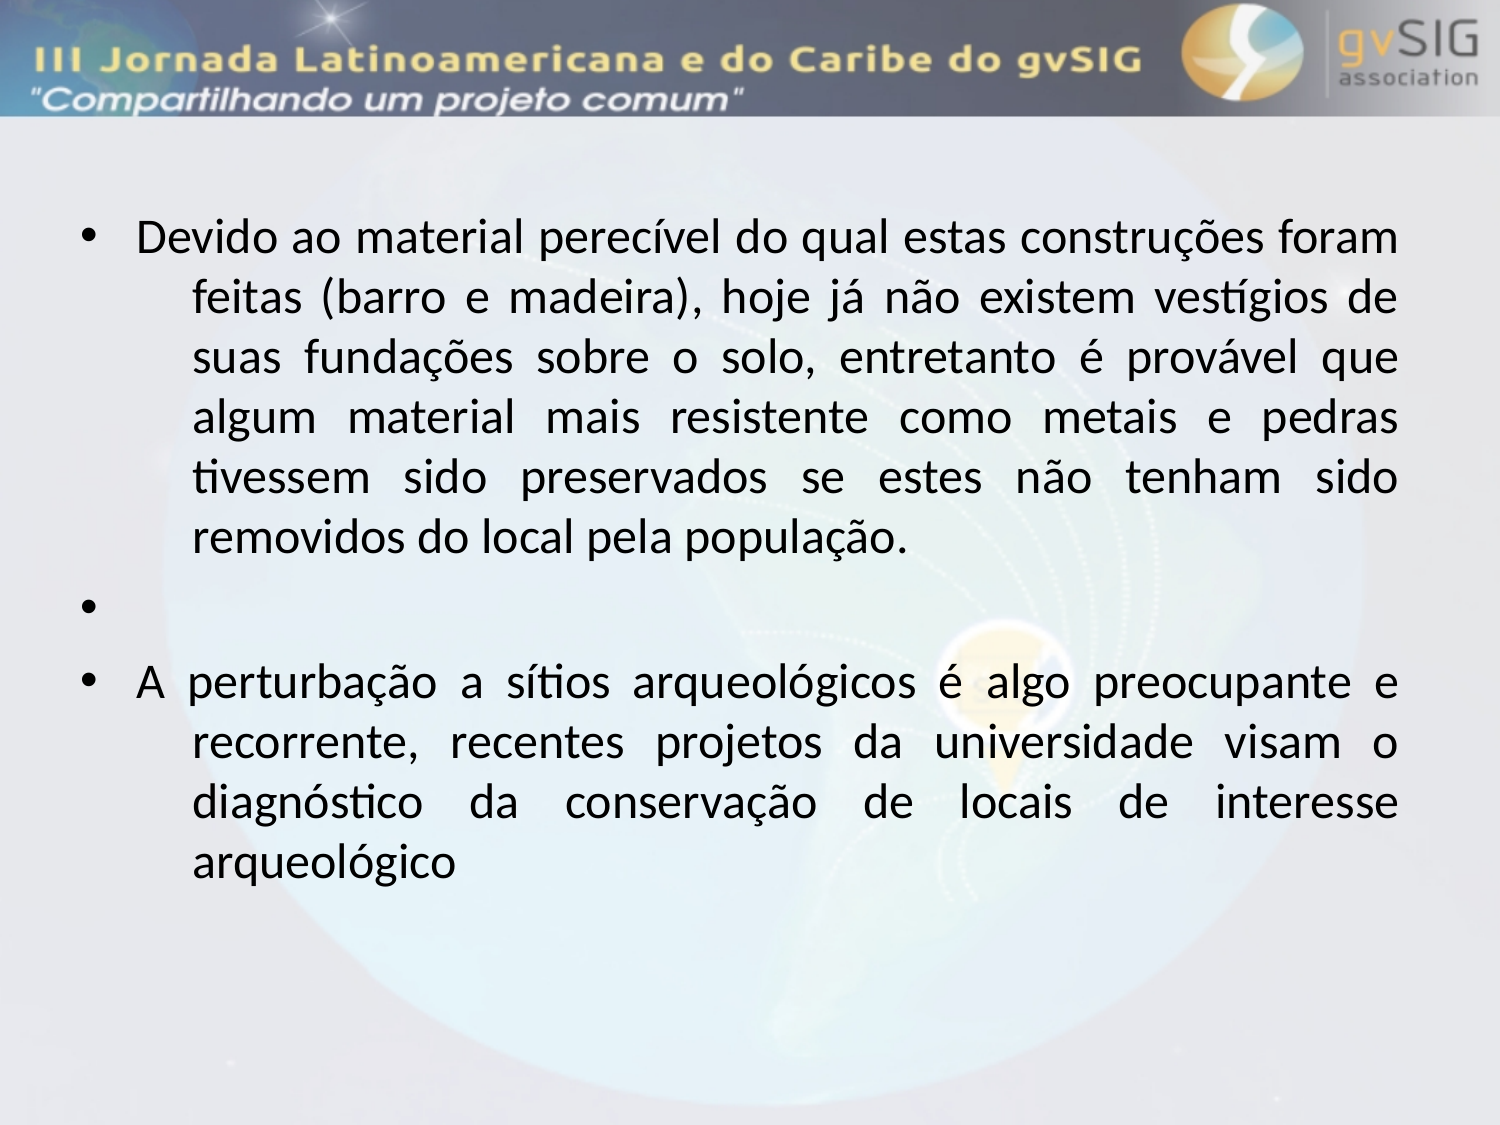

#
Devido ao material perecível do qual estas construções foram feitas (barro e madeira), hoje já não existem vestígios de suas fundações sobre o solo, entretanto é provável que algum material mais resistente como metais e pedras tivessem sido preservados se estes não tenham sido removidos do local pela população.
A perturbação a sítios arqueológicos é algo preocupante e recorrente, recentes projetos da universidade visam o diagnóstico da conservação de locais de interesse arqueológico